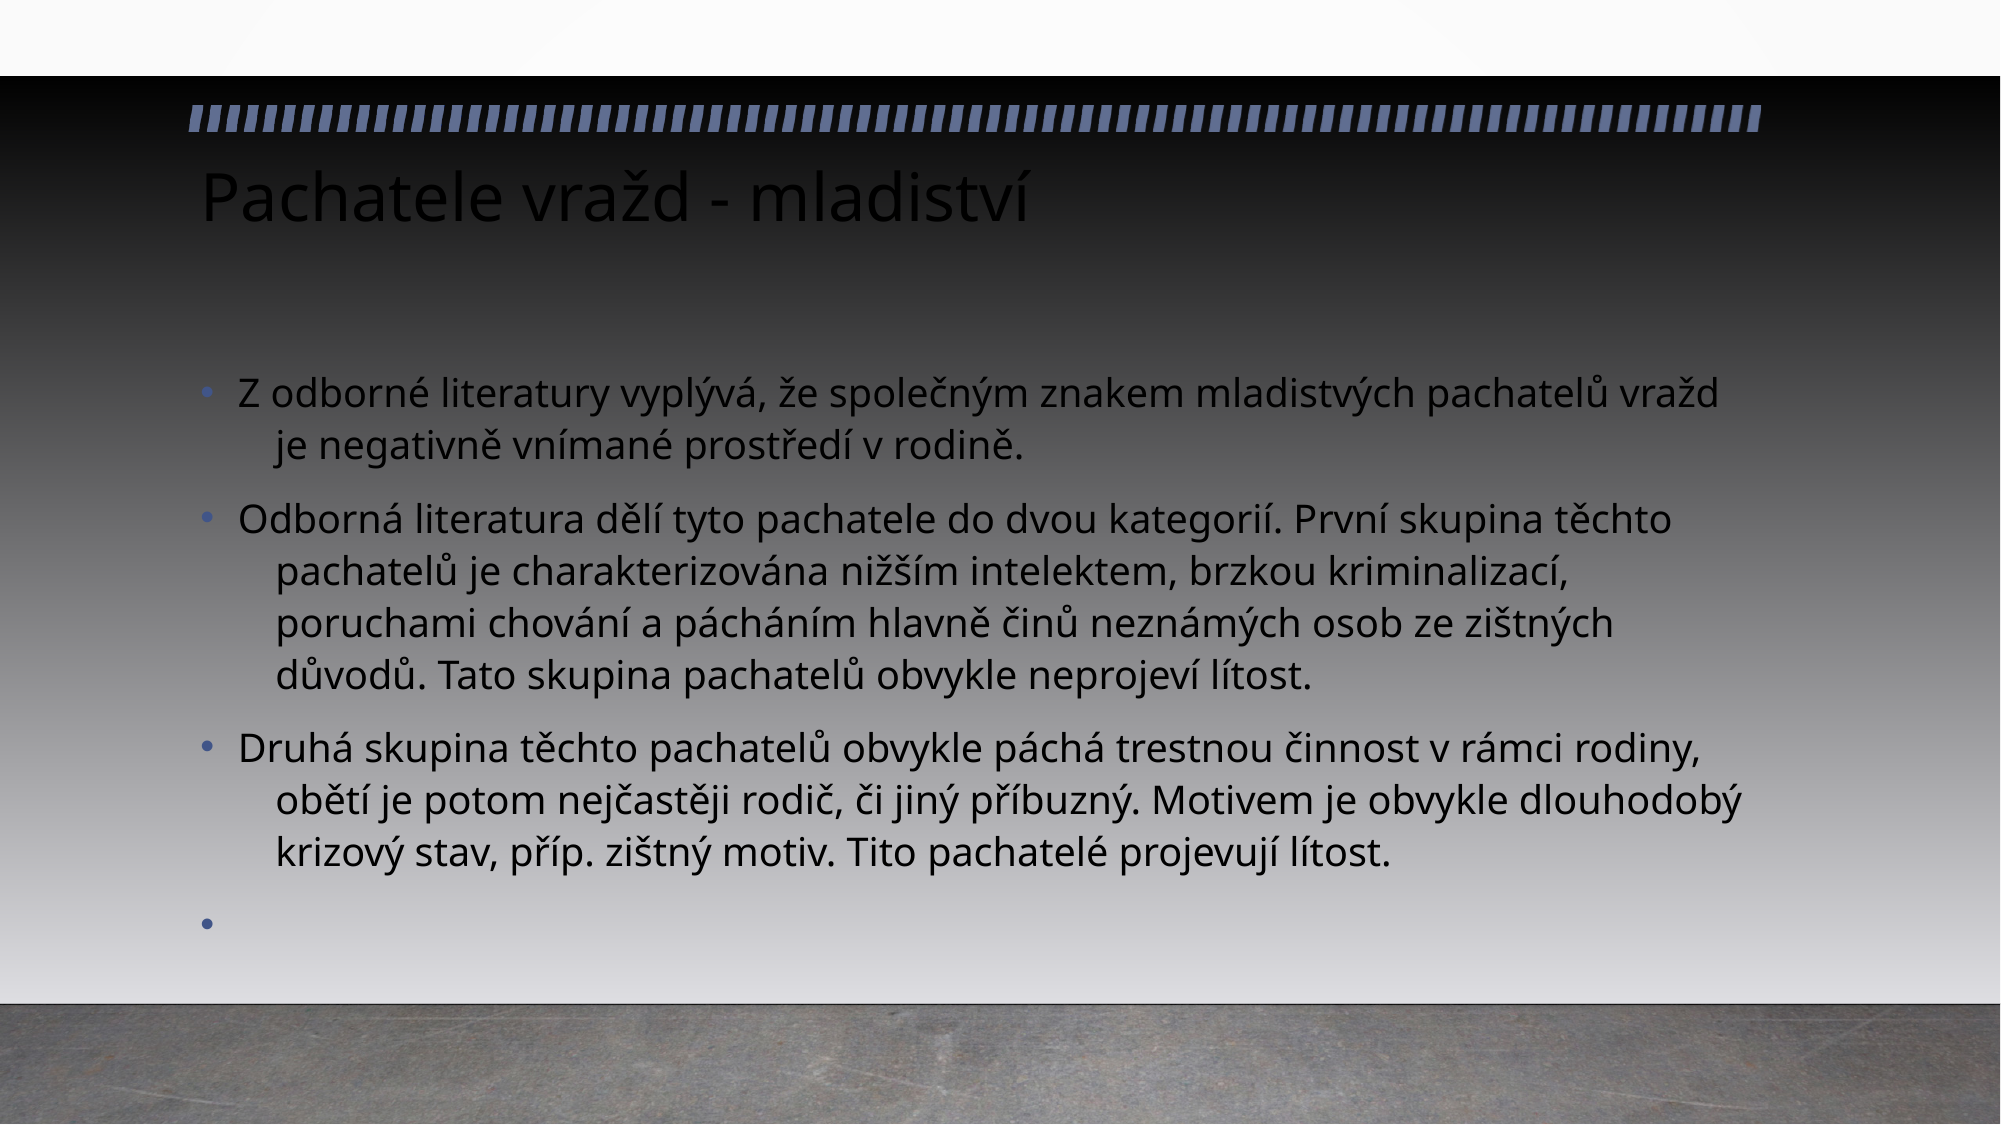

# Pachatele vražd - mladiství
Z odborné literatury vyplývá, že společným znakem mladistvých pachatelů vražd je negativně vnímané prostředí v rodině.
Odborná literatura dělí tyto pachatele do dvou kategorií. První skupina těchto pachatelů je charakterizována nižším intelektem, brzkou kriminalizací, poruchami chování a pácháním hlavně činů neznámých osob ze zištných důvodů. Tato skupina pachatelů obvykle neprojeví lítost.
Druhá skupina těchto pachatelů obvykle páchá trestnou činnost v rámci rodiny, obětí je potom nejčastěji rodič, či jiný příbuzný. Motivem je obvykle dlouhodobý krizový stav, příp. zištný motiv. Tito pachatelé projevují lítost.